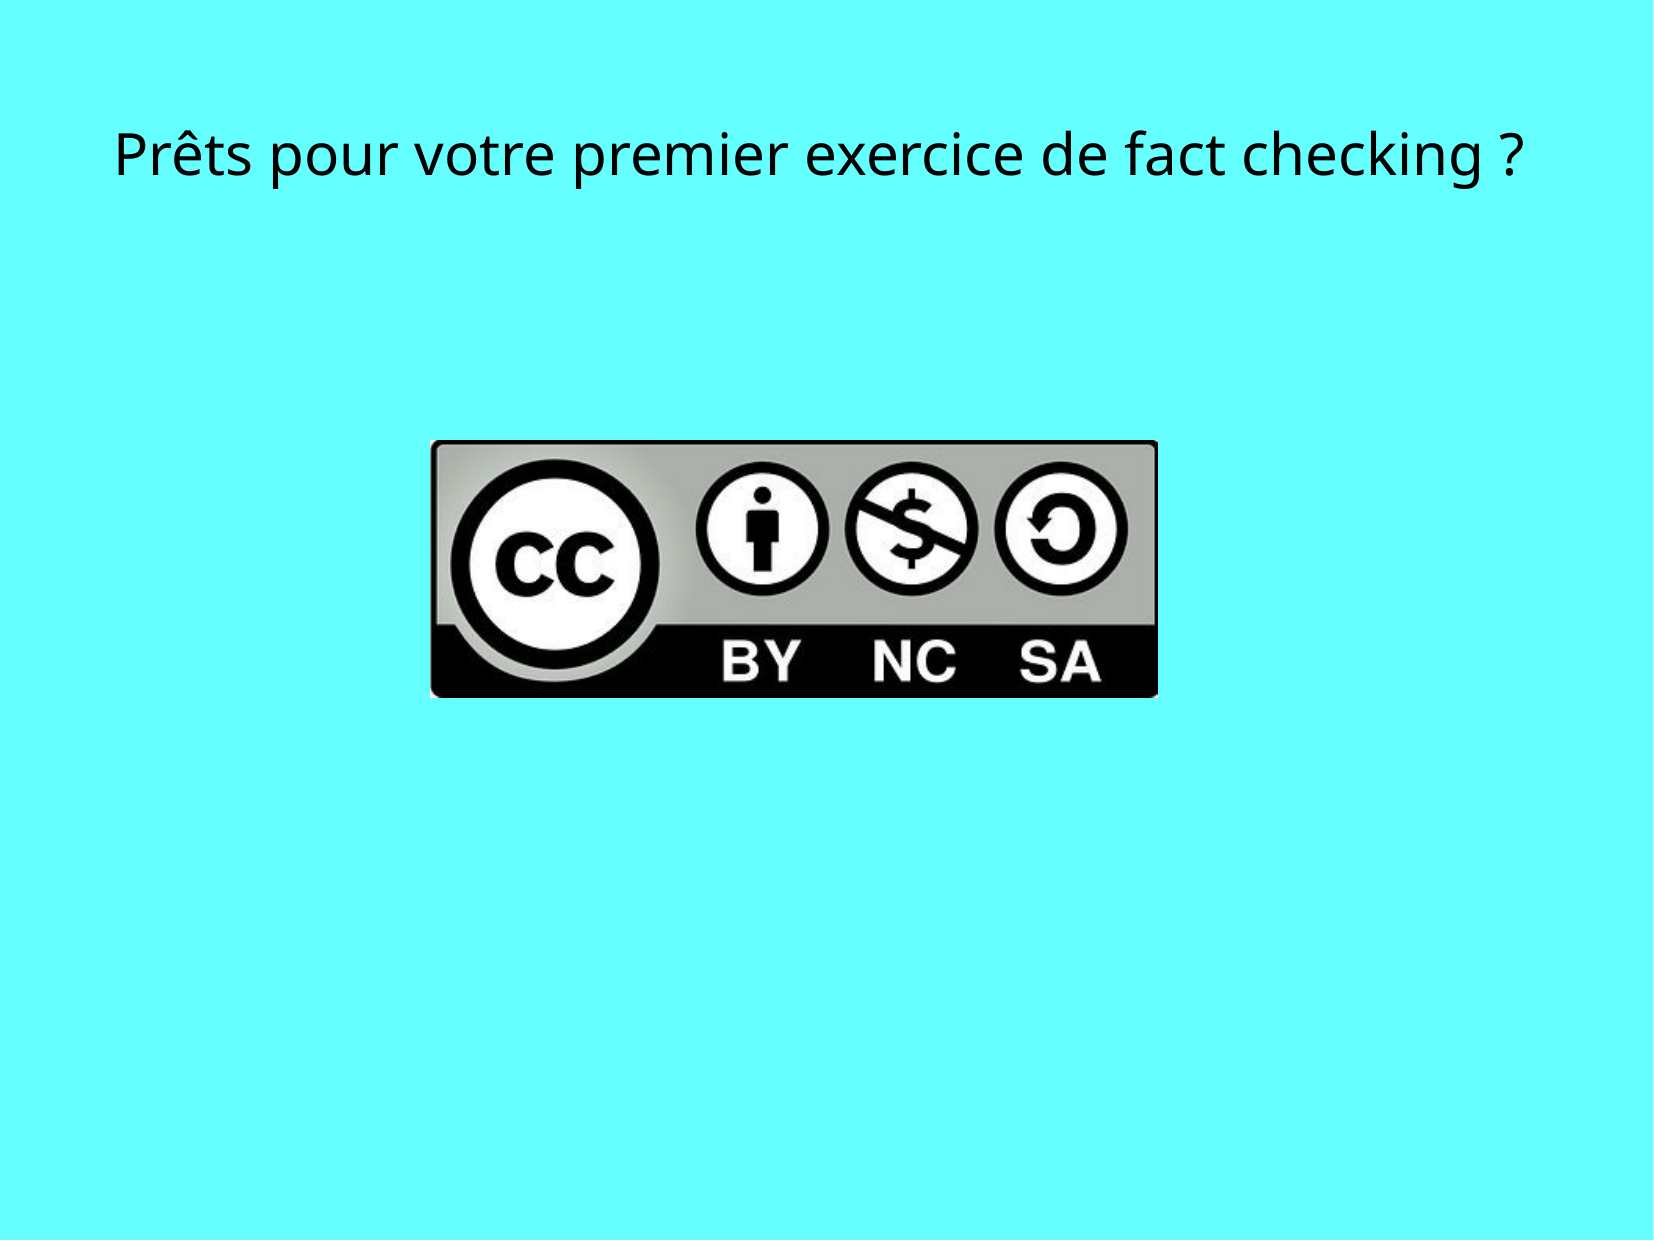

# Prêts pour votre premier exercice de fact checking ?